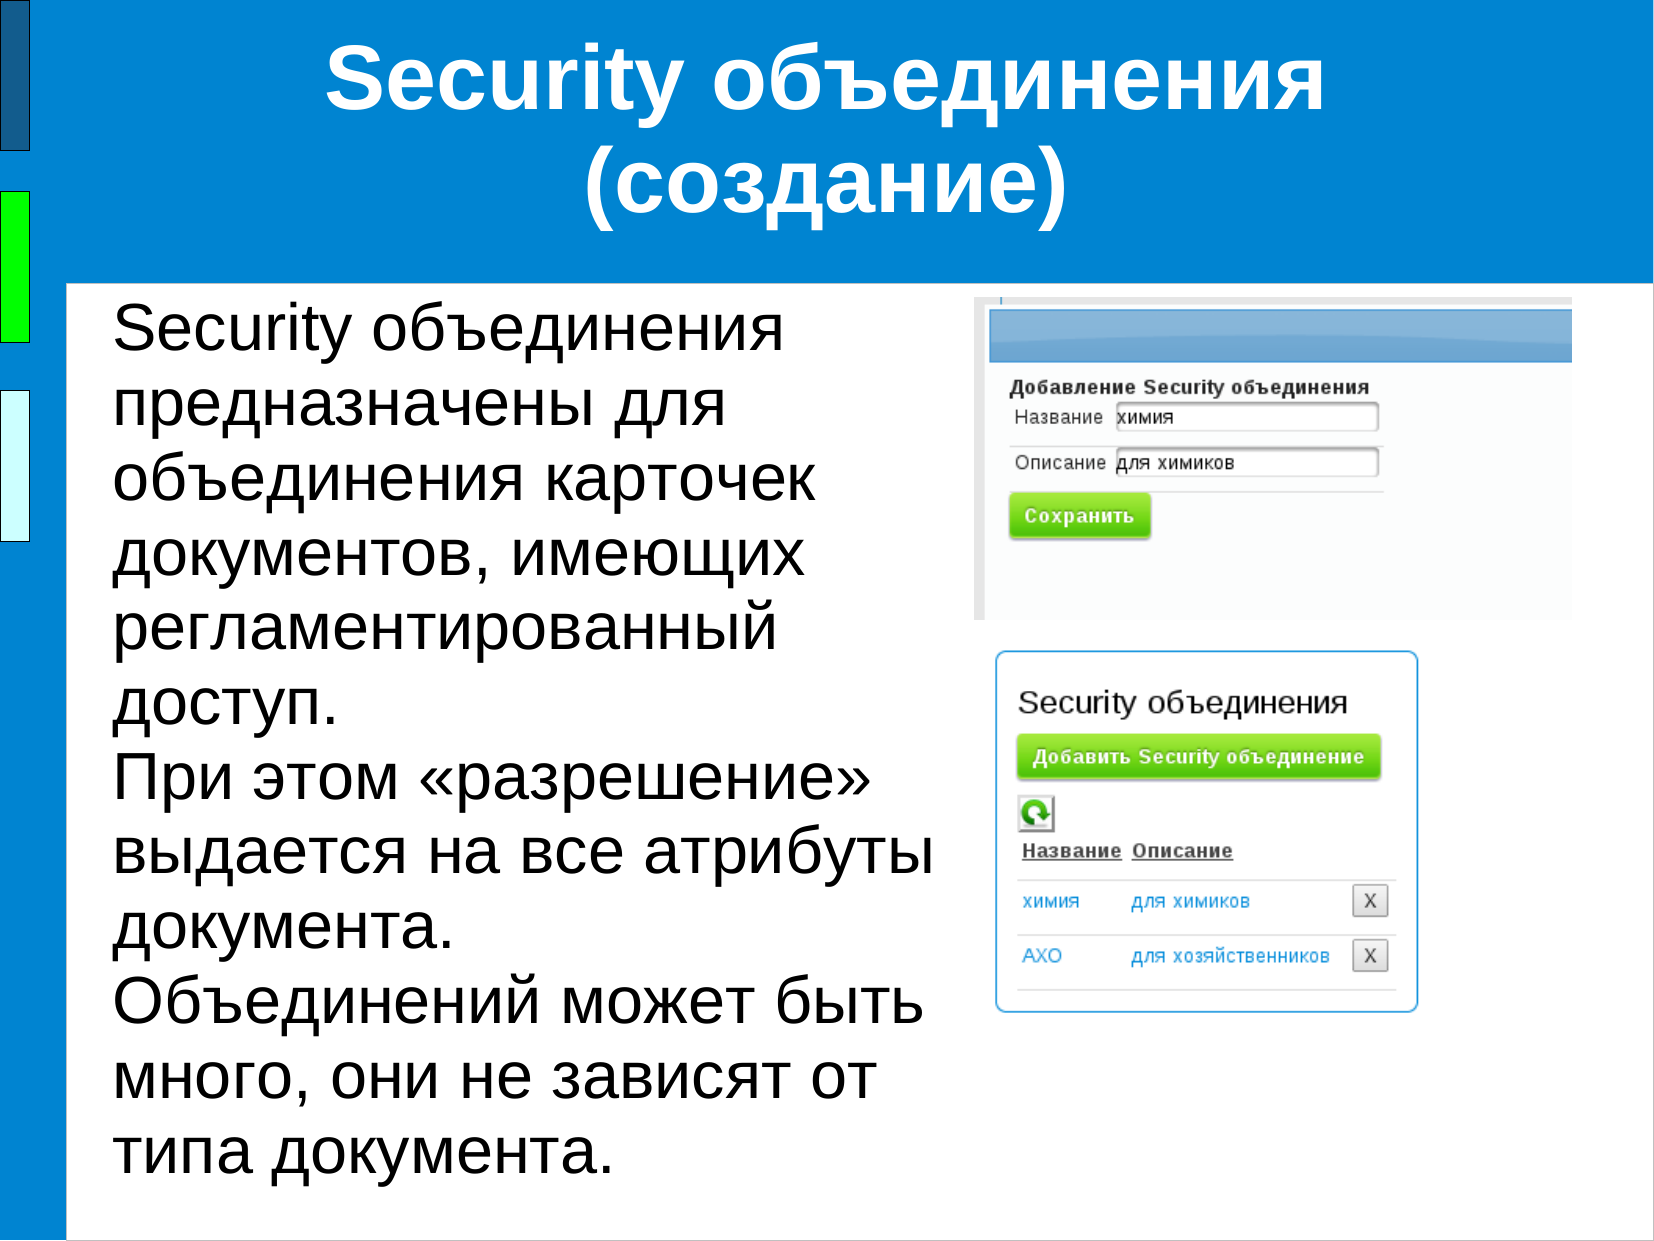

# Security объединения (создание)
Security объединения предназначены для объединения карточек документов, имеющих регламентированный доступ.
При этом «разрешение» выдается на все атрибуты документа.
Объединений может быть много, они не зависят от типа документа.
ООО "Альфа-Интегрум", 2013г.